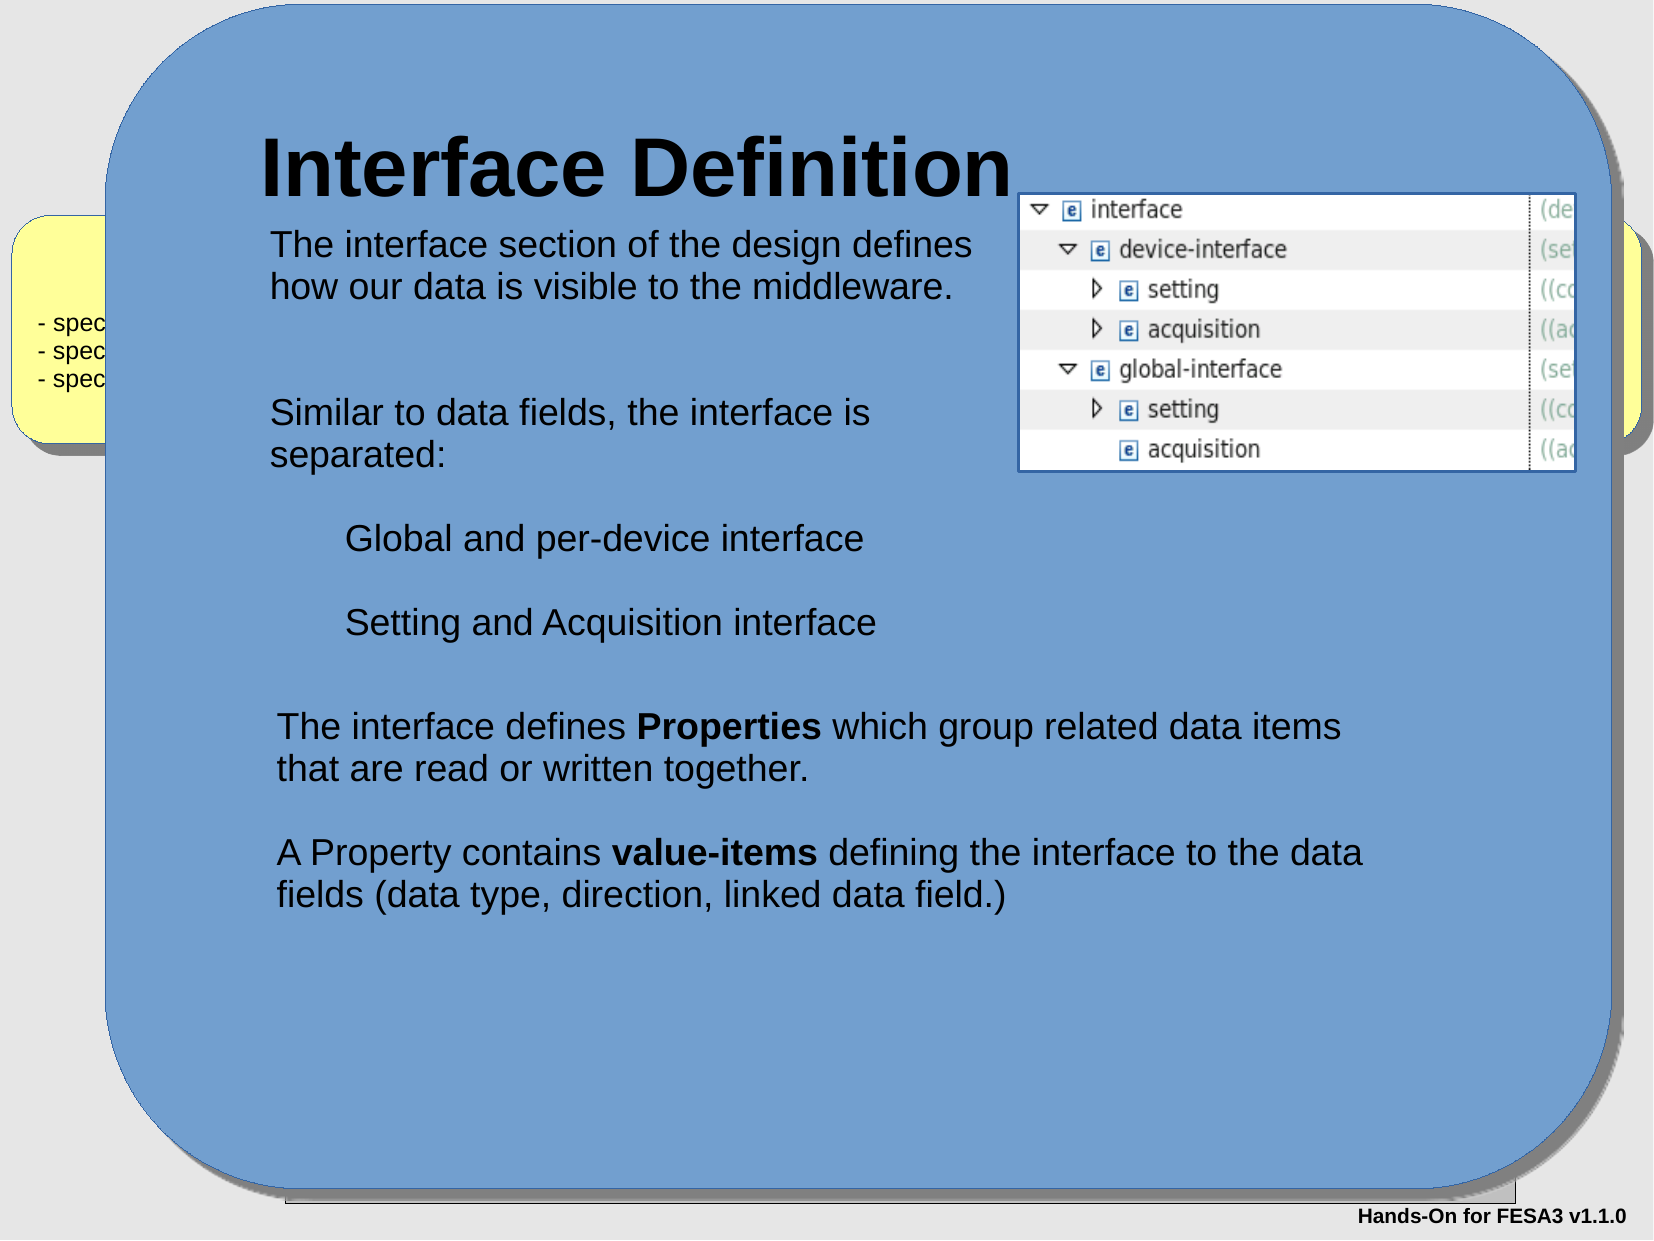

Interface Definition
The interface section of the design defines how our data is visible to the middleware.
Similar to data fields, the interface is separated:
	Global and per-device interface
	Setting and Acquisition interface
The interface defines Properties which group related data items that are read or written together.
A Property contains value-items defining the interface to the data fields (data type, direction, linked data field.)
Client-code-examples :
device = rda → getDeviceHandle( devicename, servername );
data =	device → get ( propertyname, cyclename, context );
		device → set ( propertyName, cyclename, settingdata, context );
Request =	device → monitorOn ( propertyName, cyclename, replyhandler, context );
		device → monitorOff ( request );